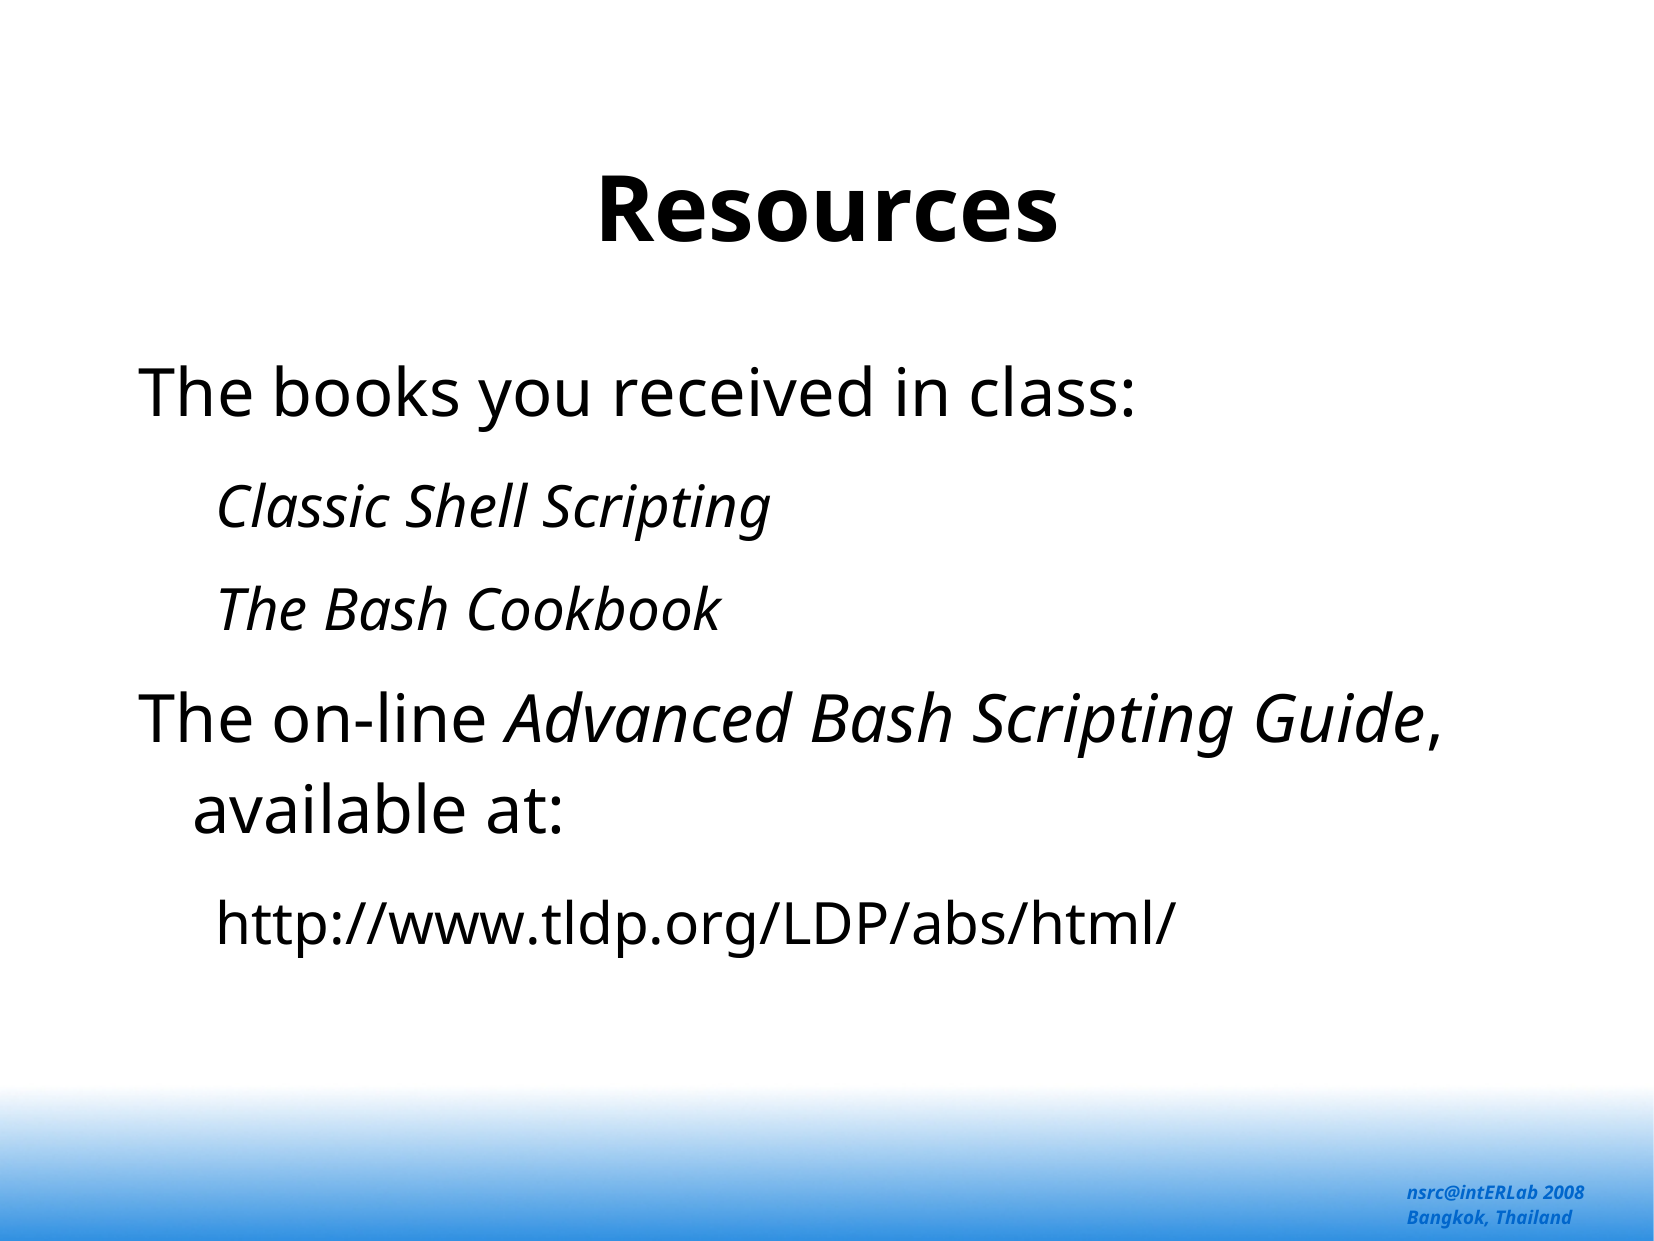

# Resources
The books you received in class:
Classic Shell Scripting
The Bash Cookbook
The on-line Advanced Bash Scripting Guide, available at:
http://www.tldp.org/LDP/abs/html/